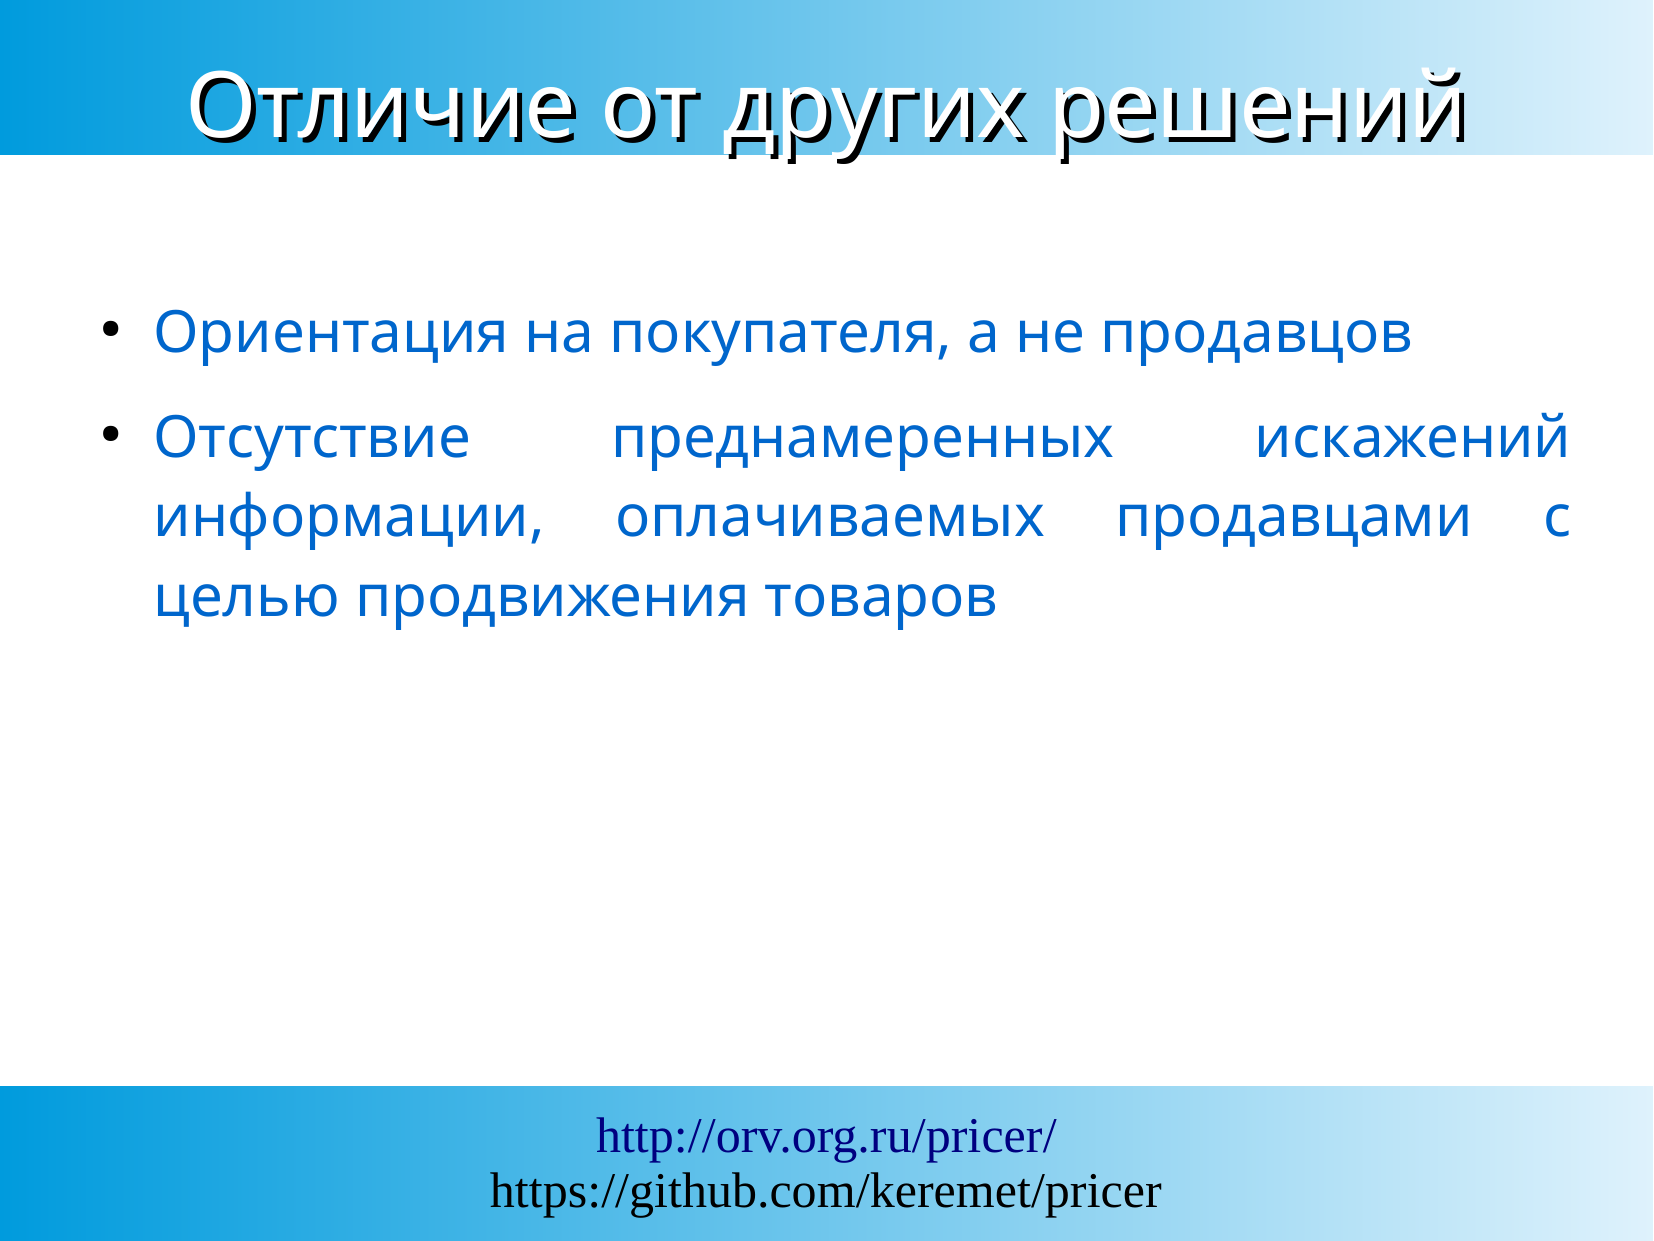

# Отличие от других решений
Ориентация на покупателя, а не продавцов
Отсутствие преднамеренных искажений информации, оплачиваемых продавцами с целью продвижения товаров